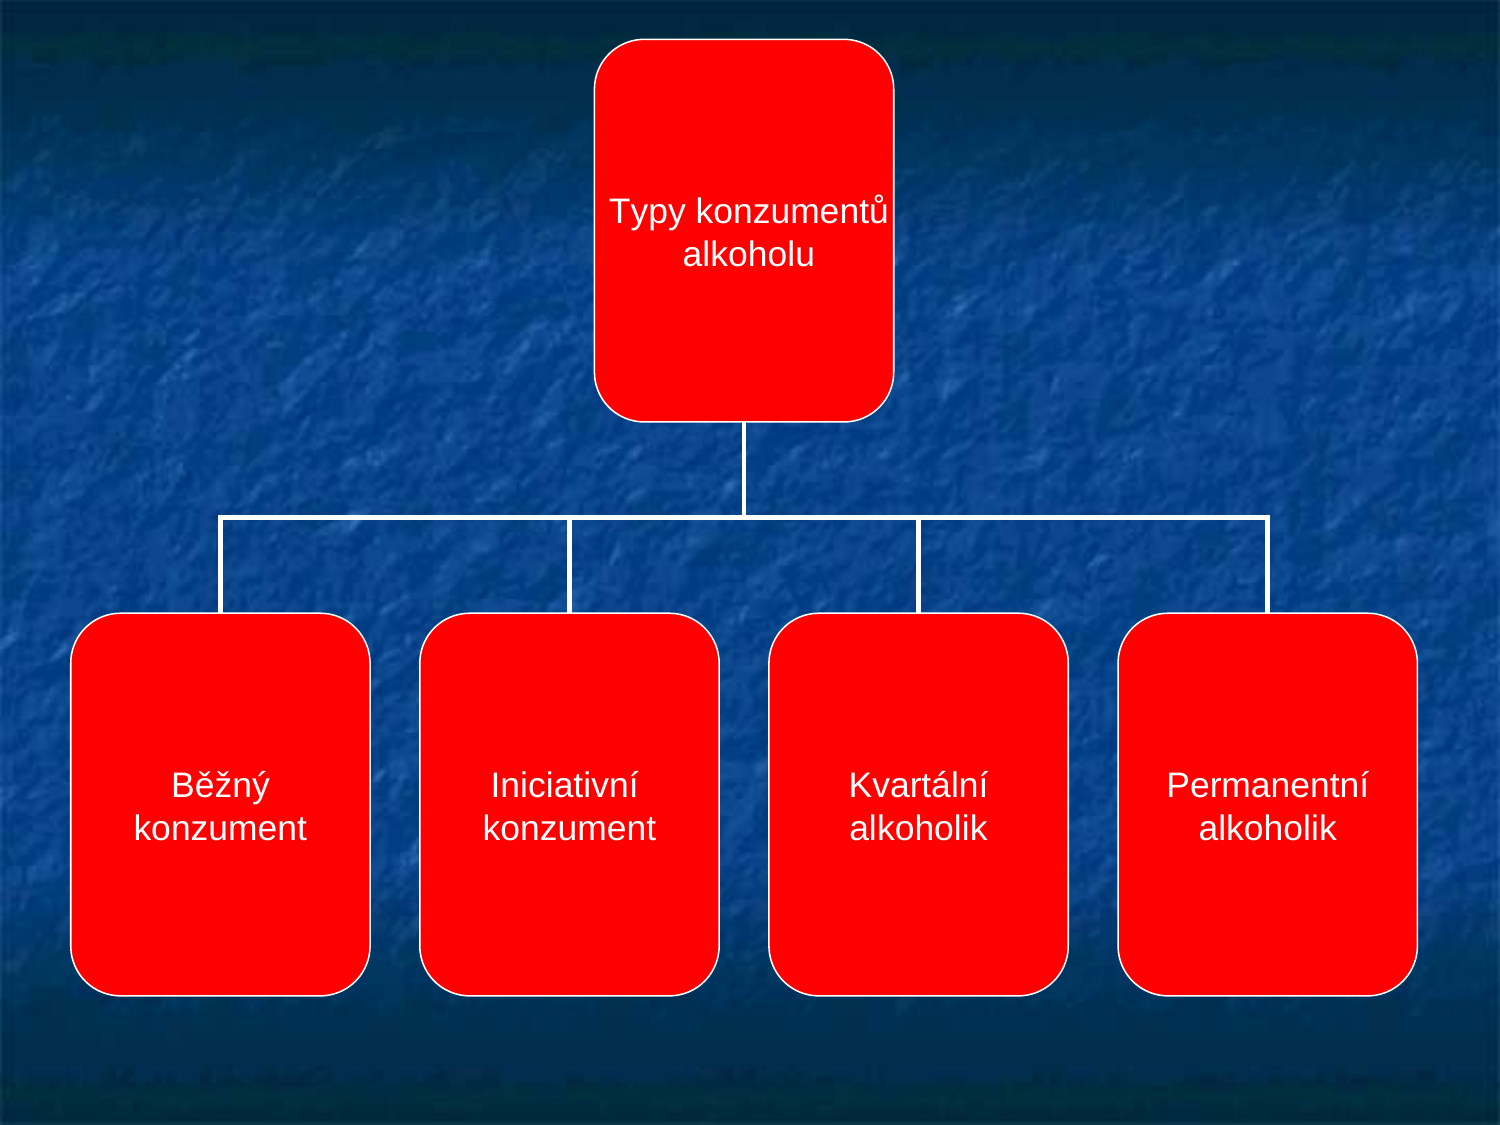

Typy konzumentů
alkoholu
Běžný
konzument
Iniciativní
konzument
Kvartální
alkoholik
Permanentní
alkoholik